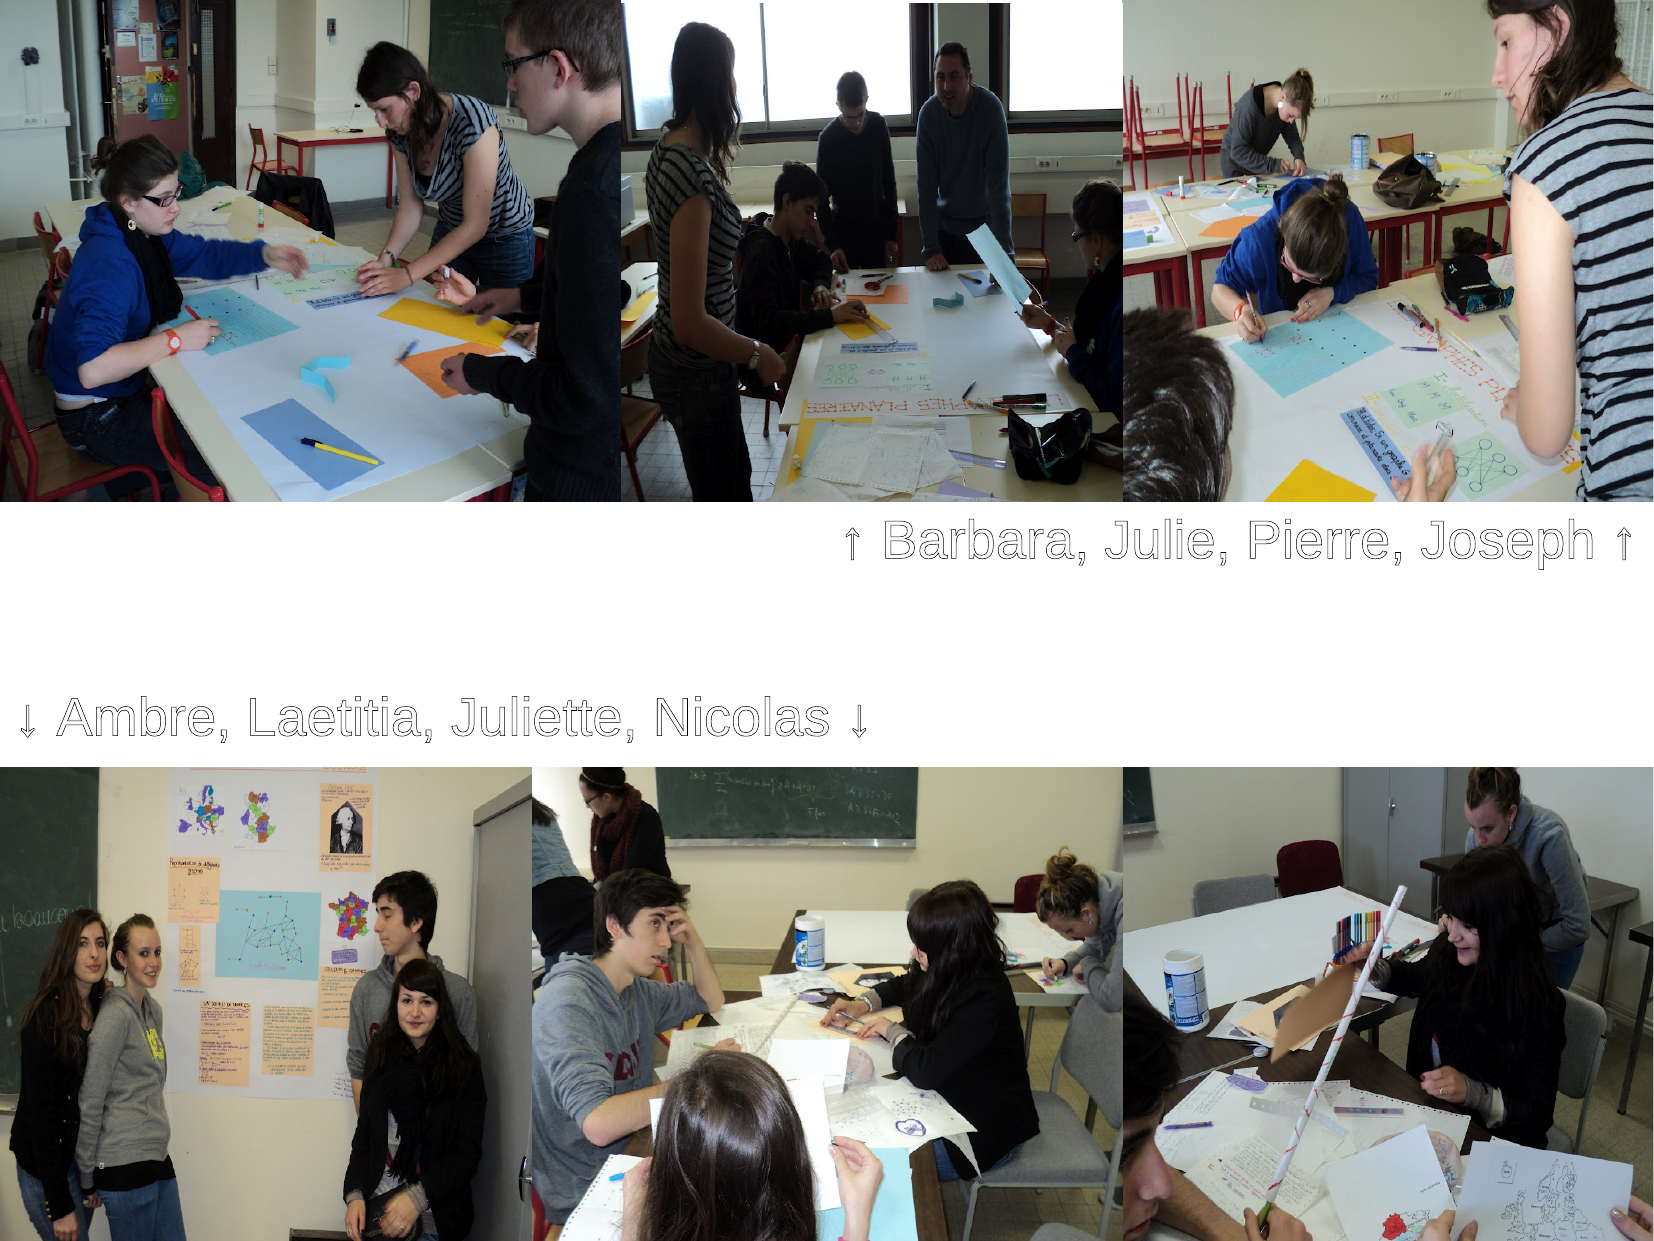

↑ Barbara, Julie, Pierre, Joseph ↑
↓ Ambre, Laetitia, Juliette, Nicolas ↓